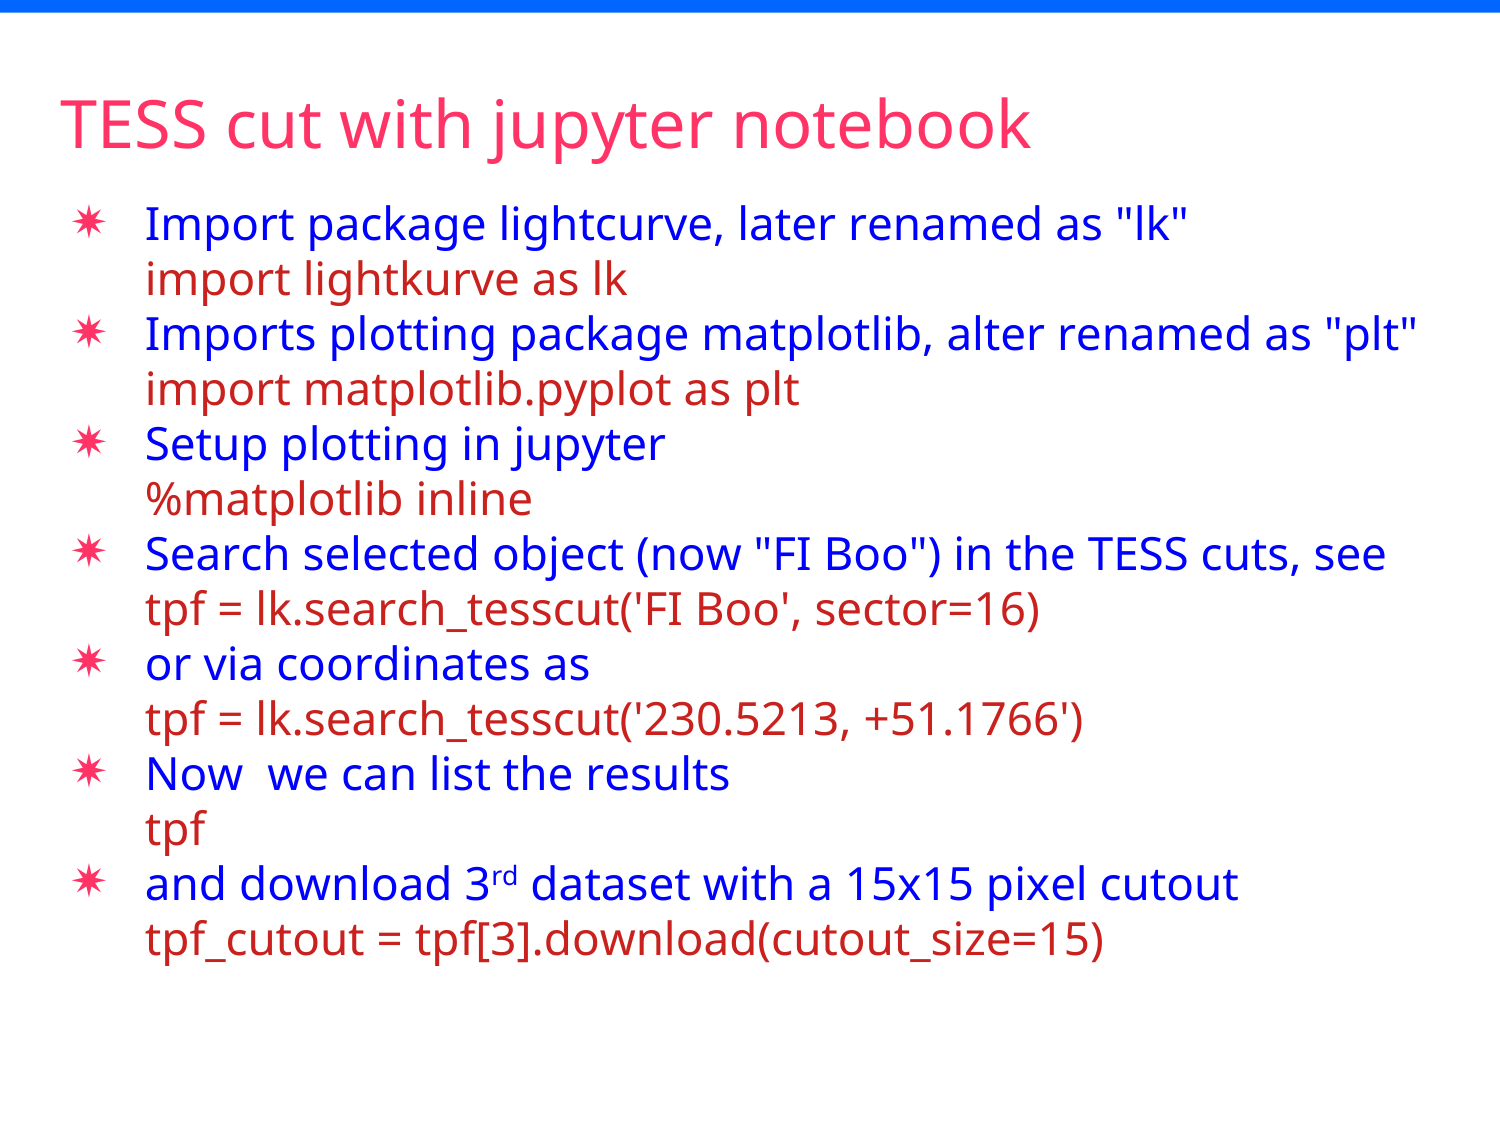

TESS cut with jupyter notebook
Import package lightcurve, later renamed as "lk"
import lightkurve as lk
Imports plotting package matplotlib, alter renamed as "plt"
import matplotlib.pyplot as plt
Setup plotting in jupyter
%matplotlib inline
Search selected object (now "FI Boo") in the TESS cuts, see
tpf = lk.search_tesscut('FI Boo', sector=16)
or via coordinates as
tpf = lk.search_tesscut('230.5213, +51.1766')
Now we can list the results
tpf
and download 3rd dataset with a 15x15 pixel cutout
tpf_cutout = tpf[3].download(cutout_size=15)
6